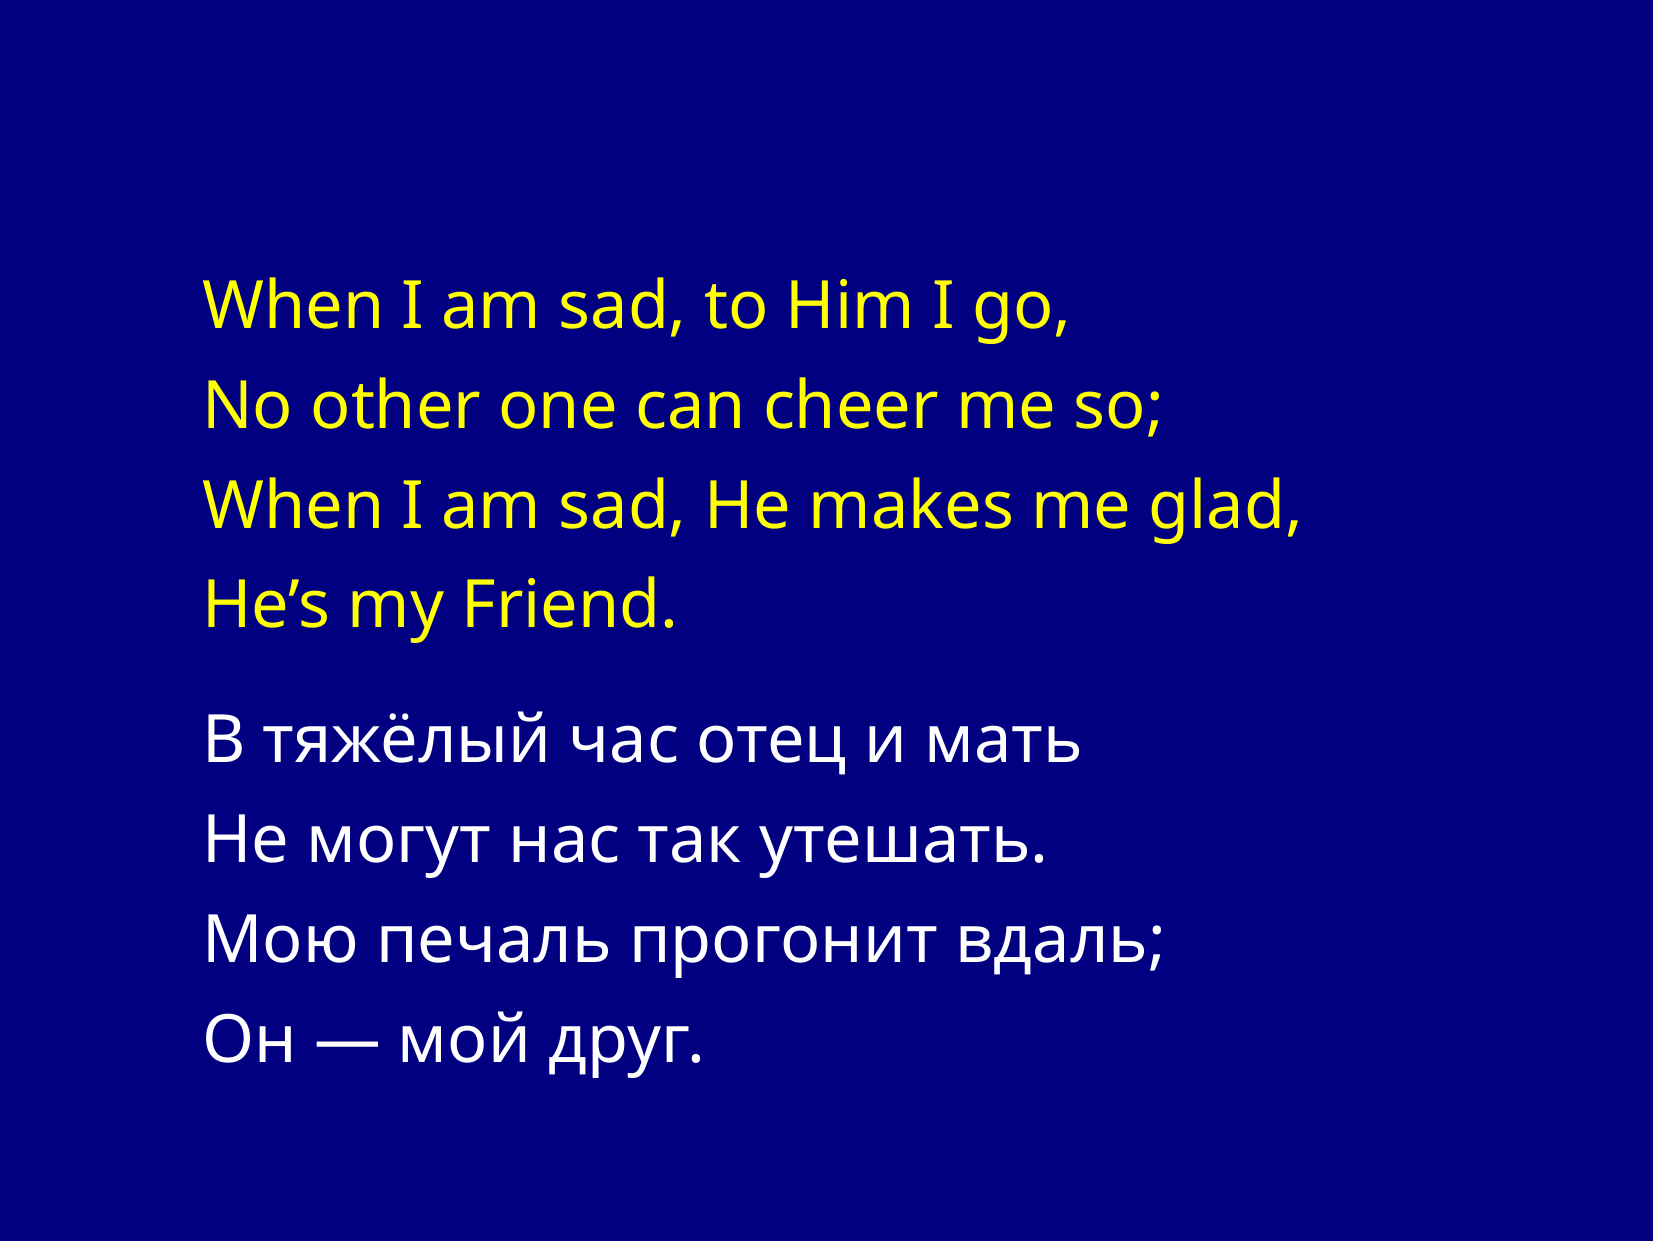

When I am sad, to Him I go,
	No other one can cheer me so;
	When I am sad, He makes me glad,
	He’s my Friend.
	В тяжёлый час отец и мать
	Не могут нас так утешать.
	Мою печаль прогонит вдаль;
	Он — мой друг.